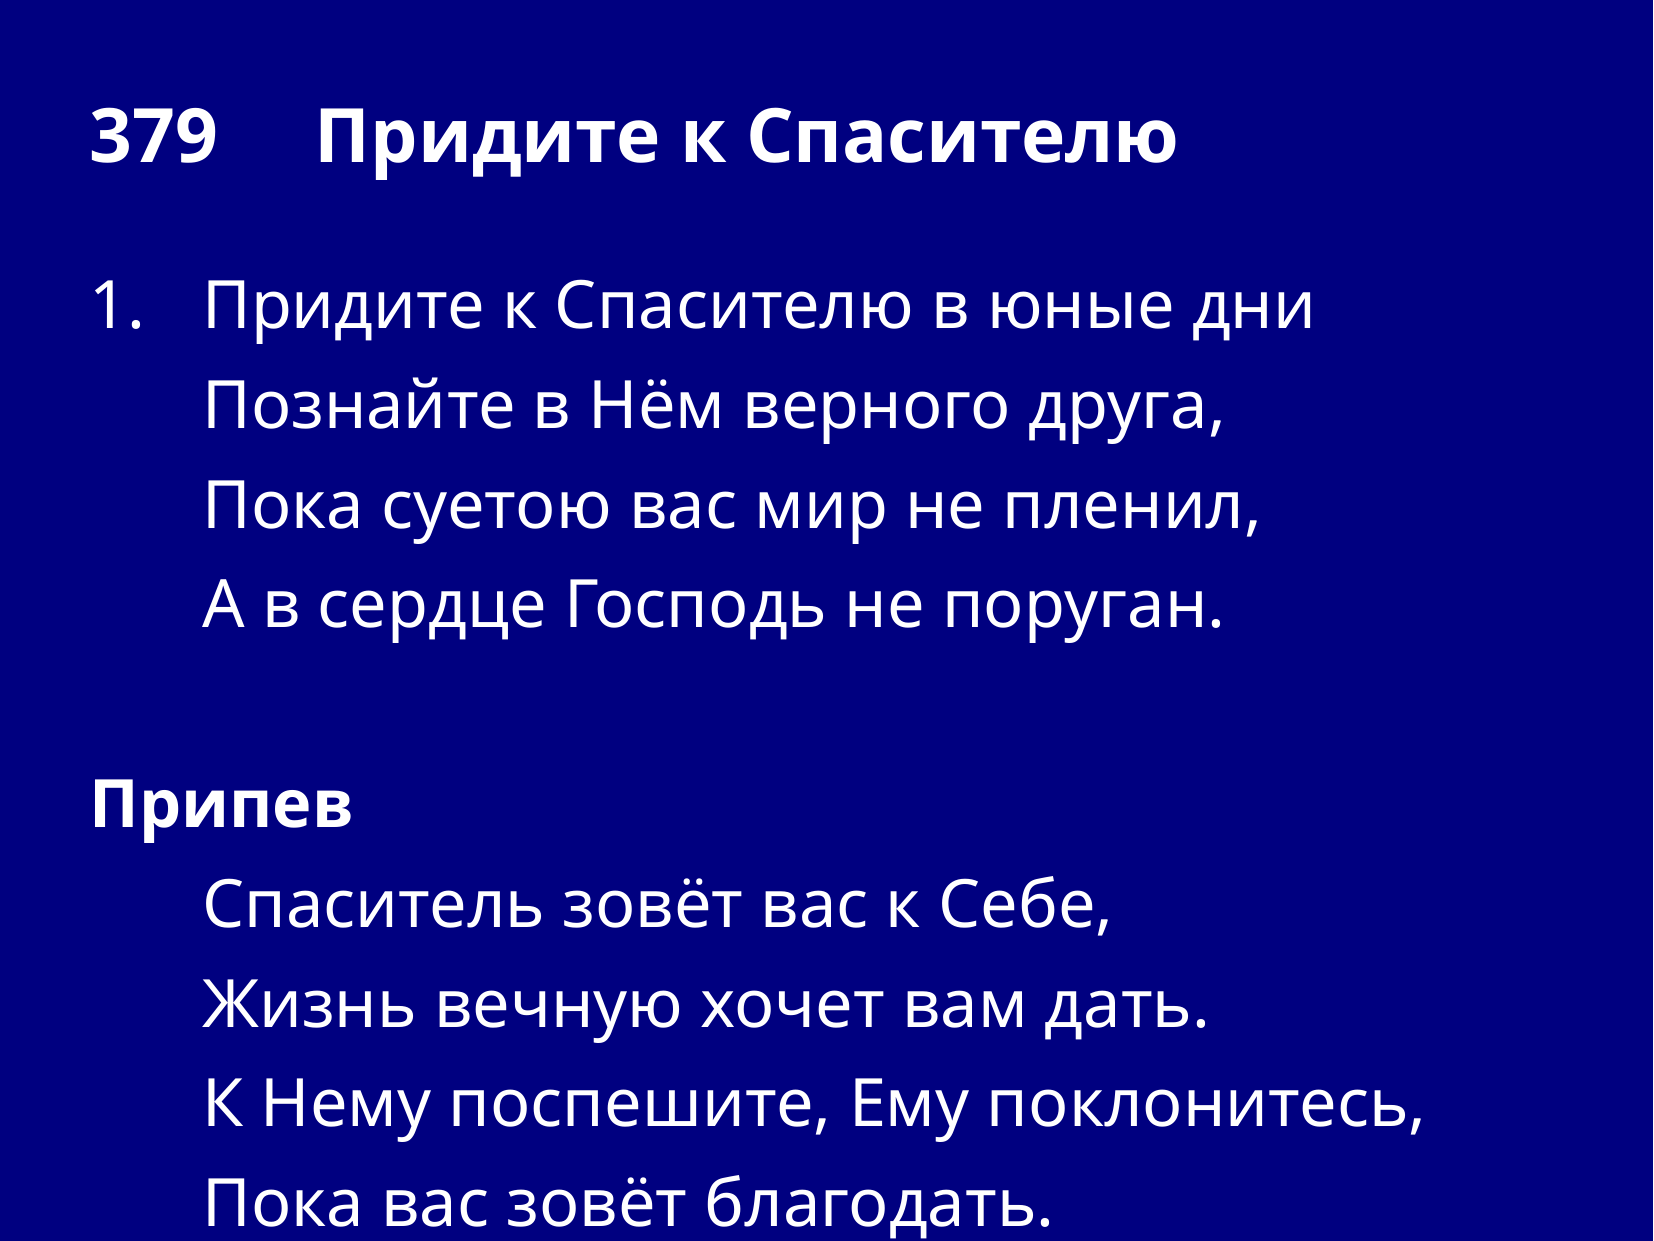

379	Придите к Спасителю
1.	Придите к Спасителю в юные дни
	Познайте в Нём верного друга,
	Пока суетою вас мир не пленил,
	А в сердце Господь не поруган.
Припев
	Спаситель зовёт вас к Себе,
	Жизнь вечную хочет вам дать.
	К Нему поспешите, Ему поклонитесь,
	Пока вас зовёт благодать.